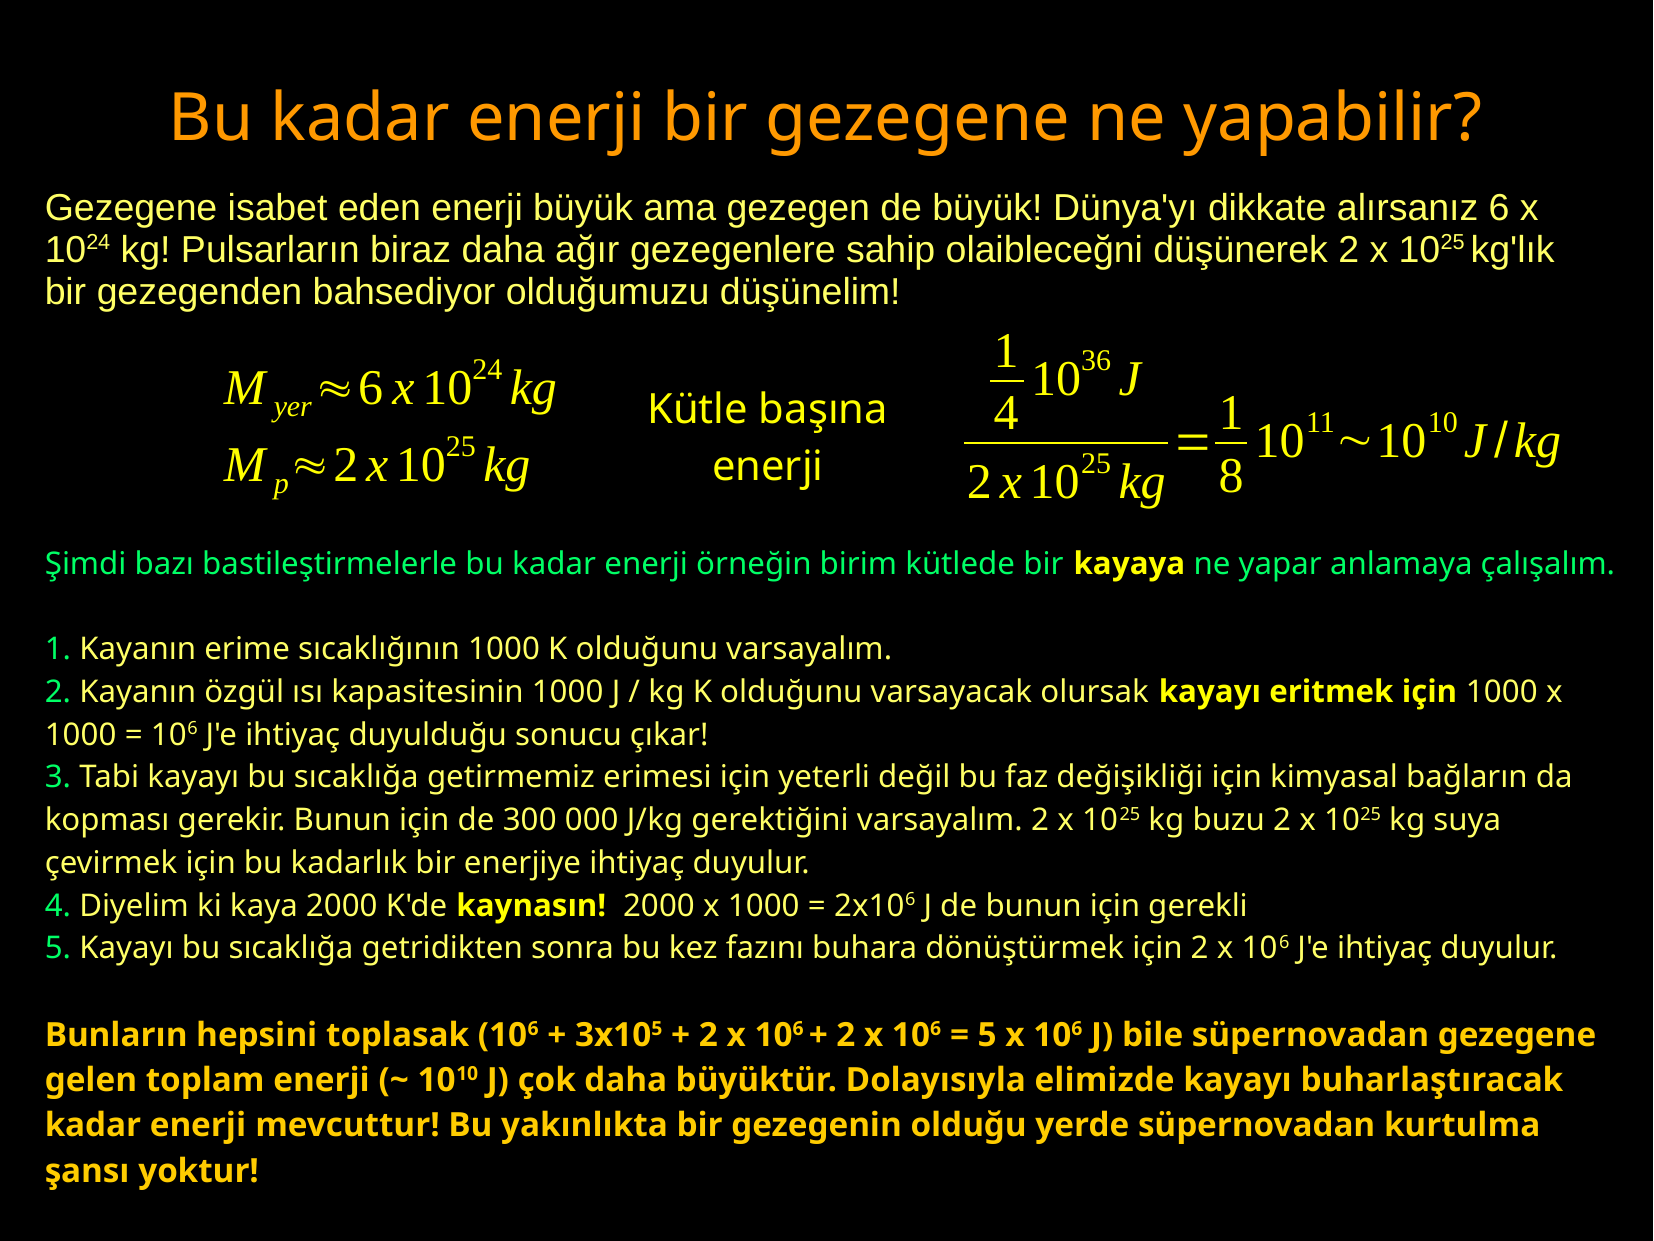

# Bu kadar enerji bir gezegene ne yapabilir?
Gezegene isabet eden enerji büyük ama gezegen de büyük! Dünya'yı dikkate alırsanız 6 x 1024 kg! Pulsarların biraz daha ağır gezegenlere sahip olaibleceğni düşünerek 2 x 1025 kg'lık bir gezegenden bahsediyor olduğumuzu düşünelim!
Kütle başına
enerji
Şimdi bazı bastileştirmelerle bu kadar enerji örneğin birim kütlede bir kayaya ne yapar anlamaya çalışalım.
1. Kayanın erime sıcaklığının 1000 K olduğunu varsayalım.
2. Kayanın özgül ısı kapasitesinin 1000 J / kg K olduğunu varsayacak olursak kayayı eritmek için 1000 x 1000 = 106 J'e ihtiyaç duyulduğu sonucu çıkar!
3. Tabi kayayı bu sıcaklığa getirmemiz erimesi için yeterli değil bu faz değişikliği için kimyasal bağların da kopması gerekir. Bunun için de 300 000 J/kg gerektiğini varsayalım. 2 x 1025 kg buzu 2 x 1025 kg suya çevirmek için bu kadarlık bir enerjiye ihtiyaç duyulur.
4. Diyelim ki kaya 2000 K'de kaynasın! 2000 x 1000 = 2x106 J de bunun için gerekli
5. Kayayı bu sıcaklığa getridikten sonra bu kez fazını buhara dönüştürmek için 2 x 106 J'e ihtiyaç duyulur.
Bunların hepsini toplasak (106 + 3x105 + 2 x 106 + 2 x 106 = 5 x 106 J) bile süpernovadan gezegene gelen toplam enerji (~ 1010 J) çok daha büyüktür. Dolayısıyla elimizde kayayı buharlaştıracak kadar enerji mevcuttur! Bu yakınlıkta bir gezegenin olduğu yerde süpernovadan kurtulma şansı yoktur!